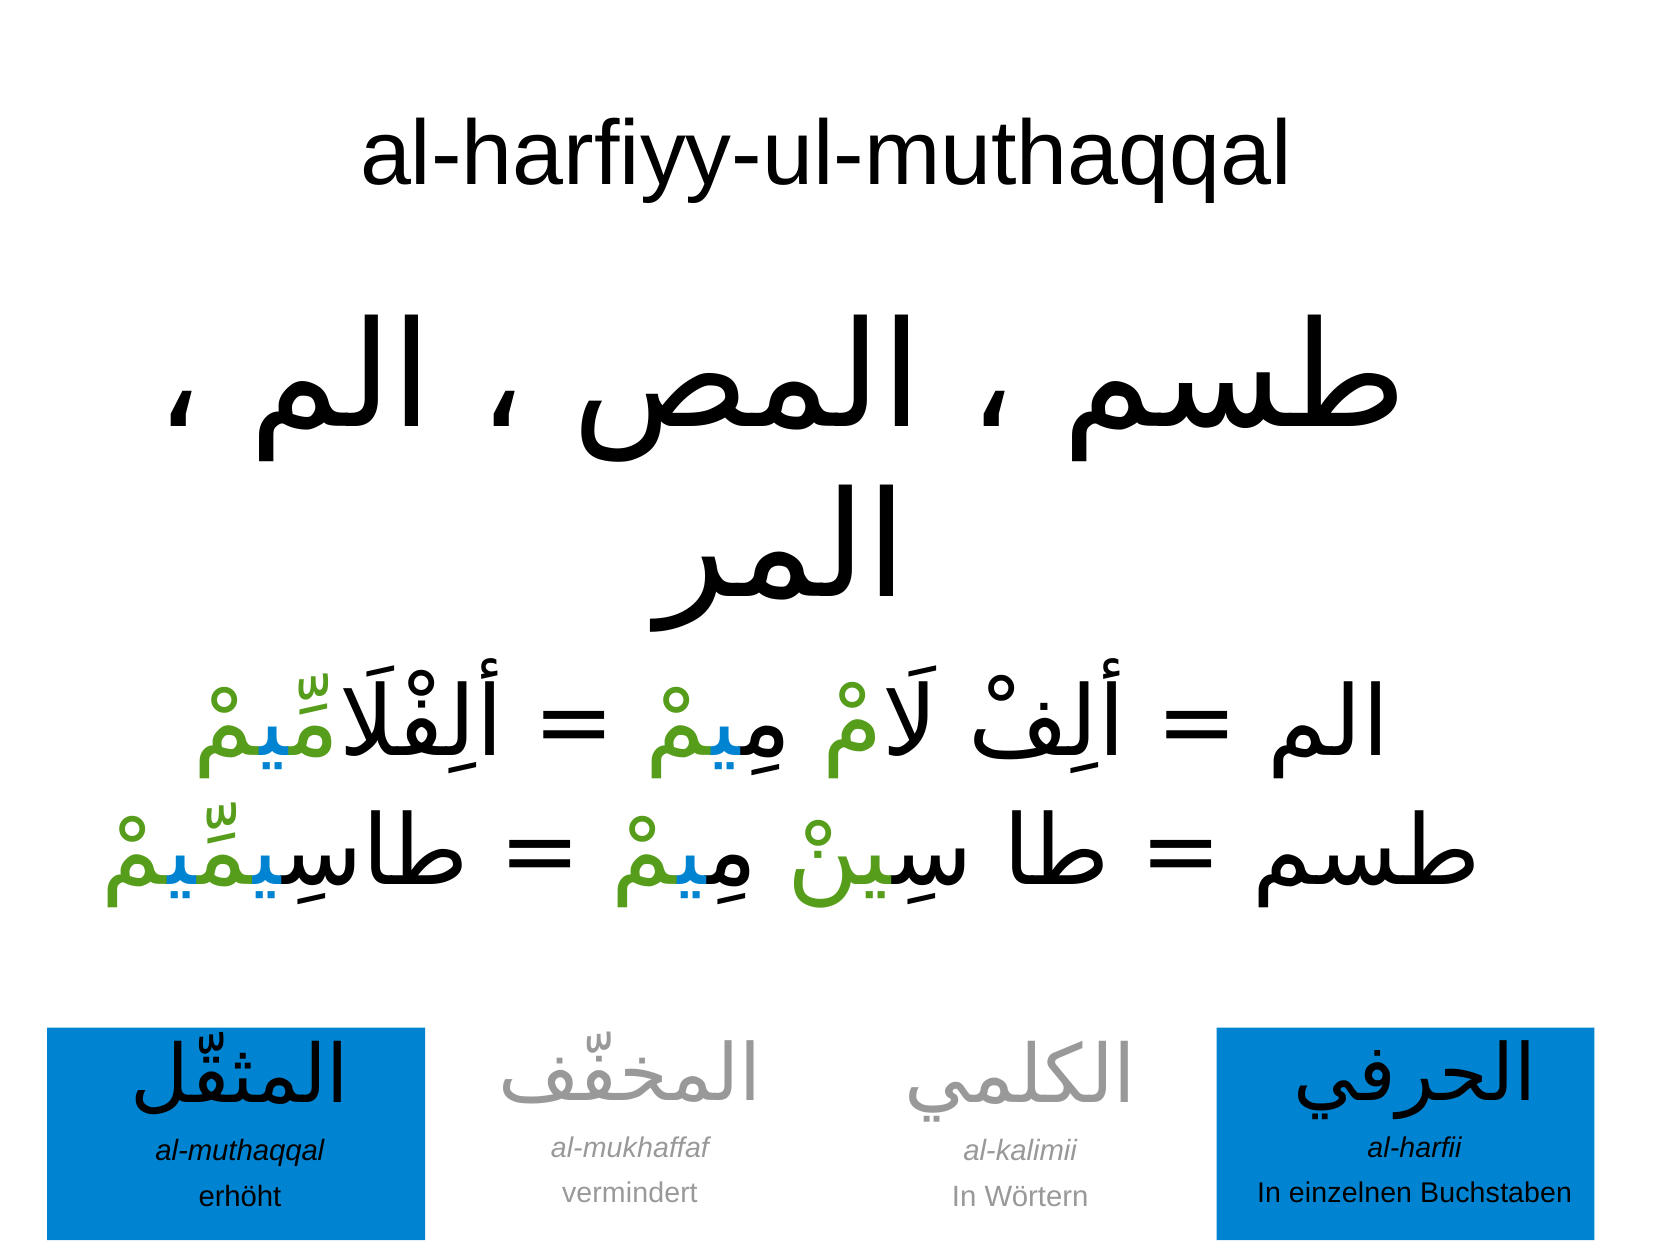

# al-harfiyy-ul-muthaqqal
طسم ، المص ، الم ، المر
الم = ألِفْ لَامْ مِيمْ = ألِفْلَامِّيمْ
طسم = طا سِينْ مِيمْ = طاسِيمِّيمْ
المثقّل
al-muthaqqal
erhöht
المخفّف
al-mukhaffaf
vermindert
الكلمي
al-kalimii
In Wörtern
الحرفي
al-harfii
In einzelnen Buchstaben